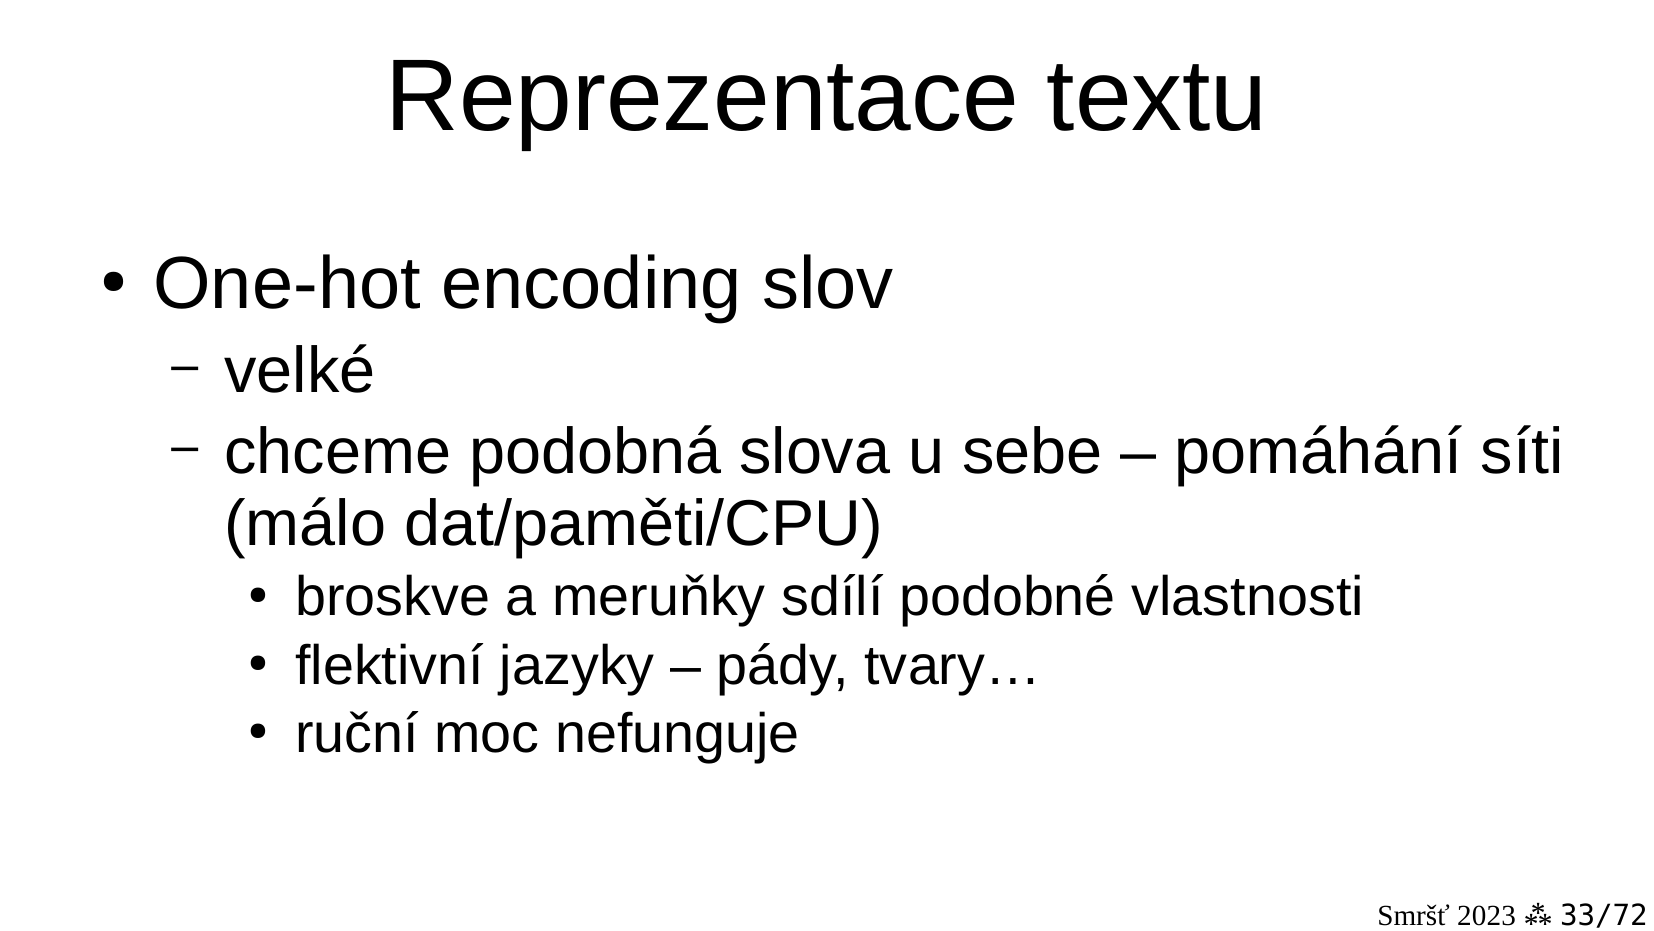

# Reprezentace textu
One-hot encoding slov
velké
chceme podobná slova u sebe – pomáhání síti (málo dat/paměti/CPU)
broskve a meruňky sdílí podobné vlastnosti
flektivní jazyky – pády, tvary…
ruční moc nefunguje
33